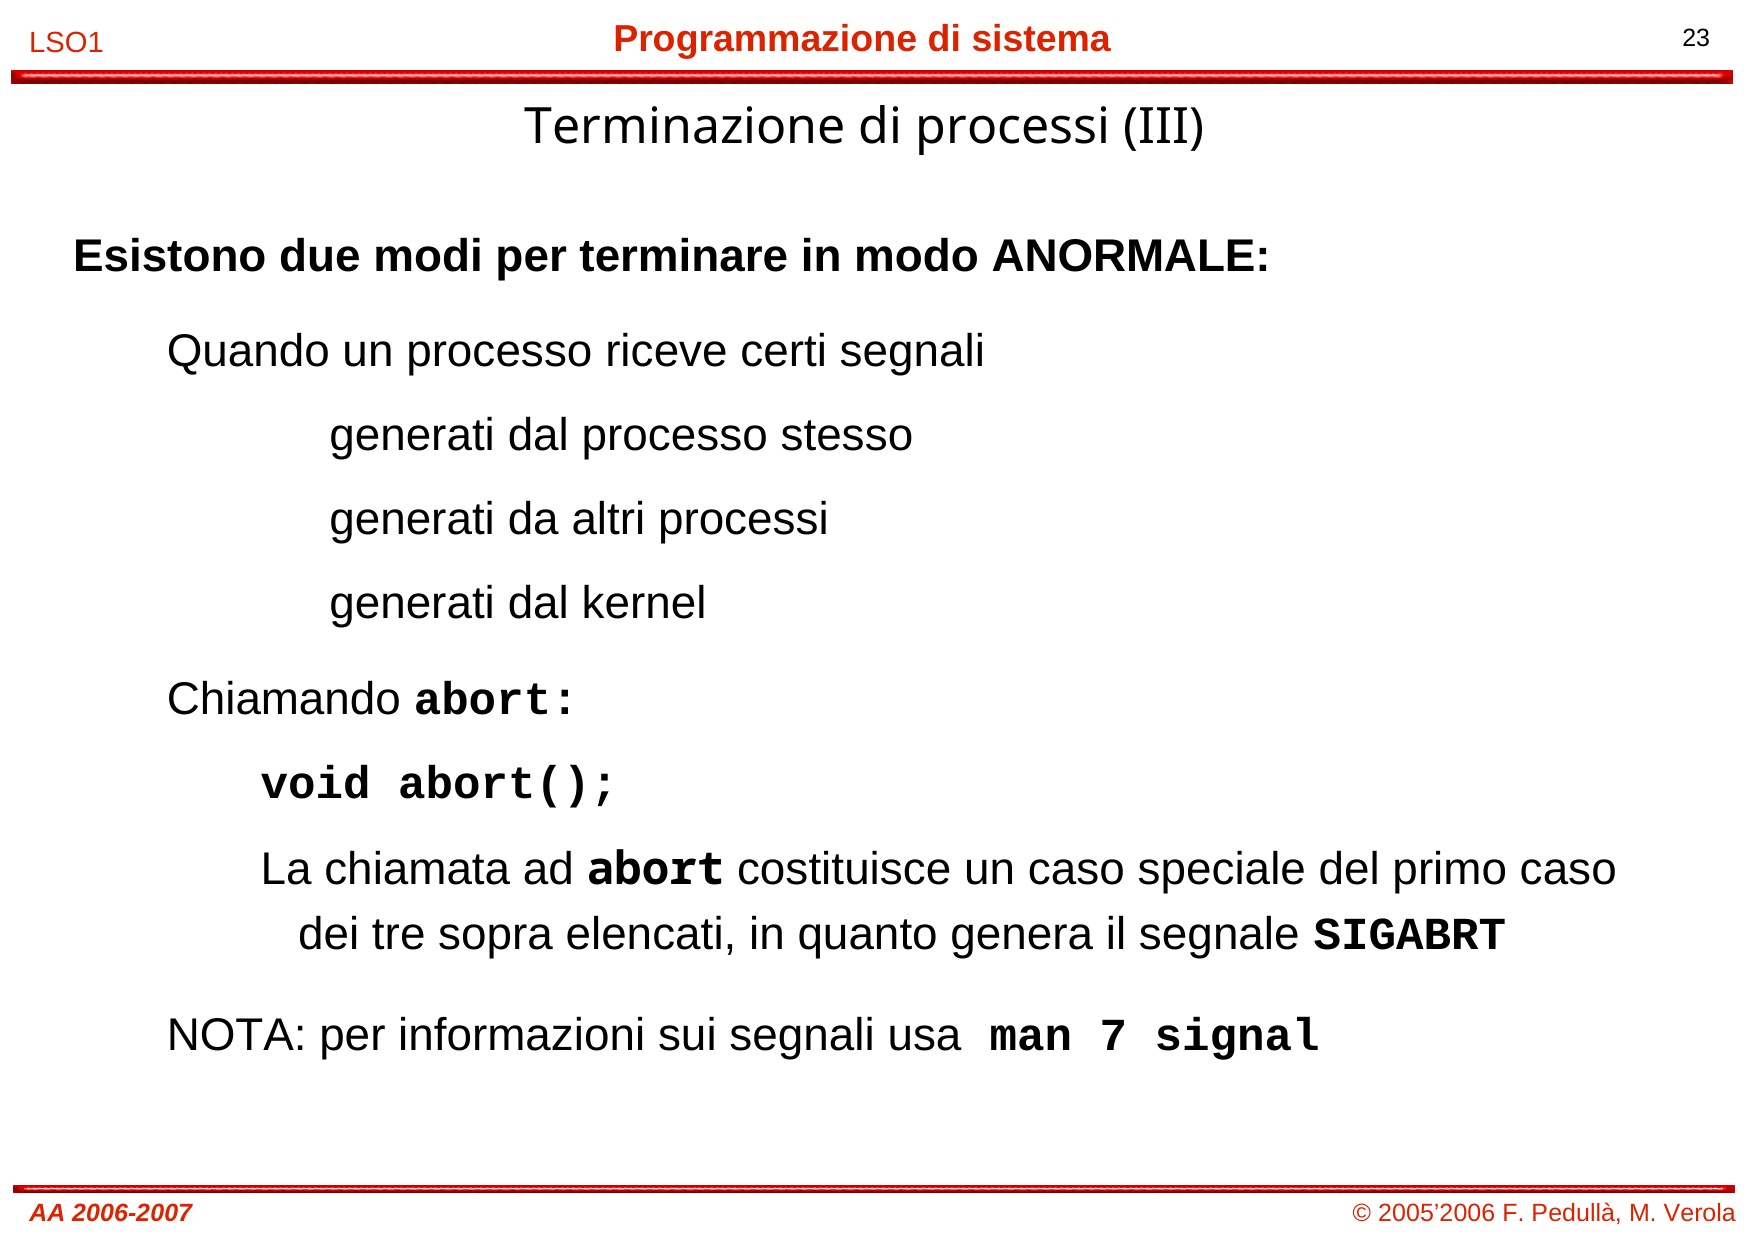

Terminazione di processi (III)
# Esistono due modi per terminare in modo ANORMALE:
Quando un processo riceve certi segnali
generati dal processo stesso
generati da altri processi
generati dal kernel
Chiamando abort:
void abort();
La chiamata ad abort costituisce un caso speciale del primo caso dei tre sopra elencati, in quanto genera il segnale SIGABRT
NOTA: per informazioni sui segnali usa man 7 signal